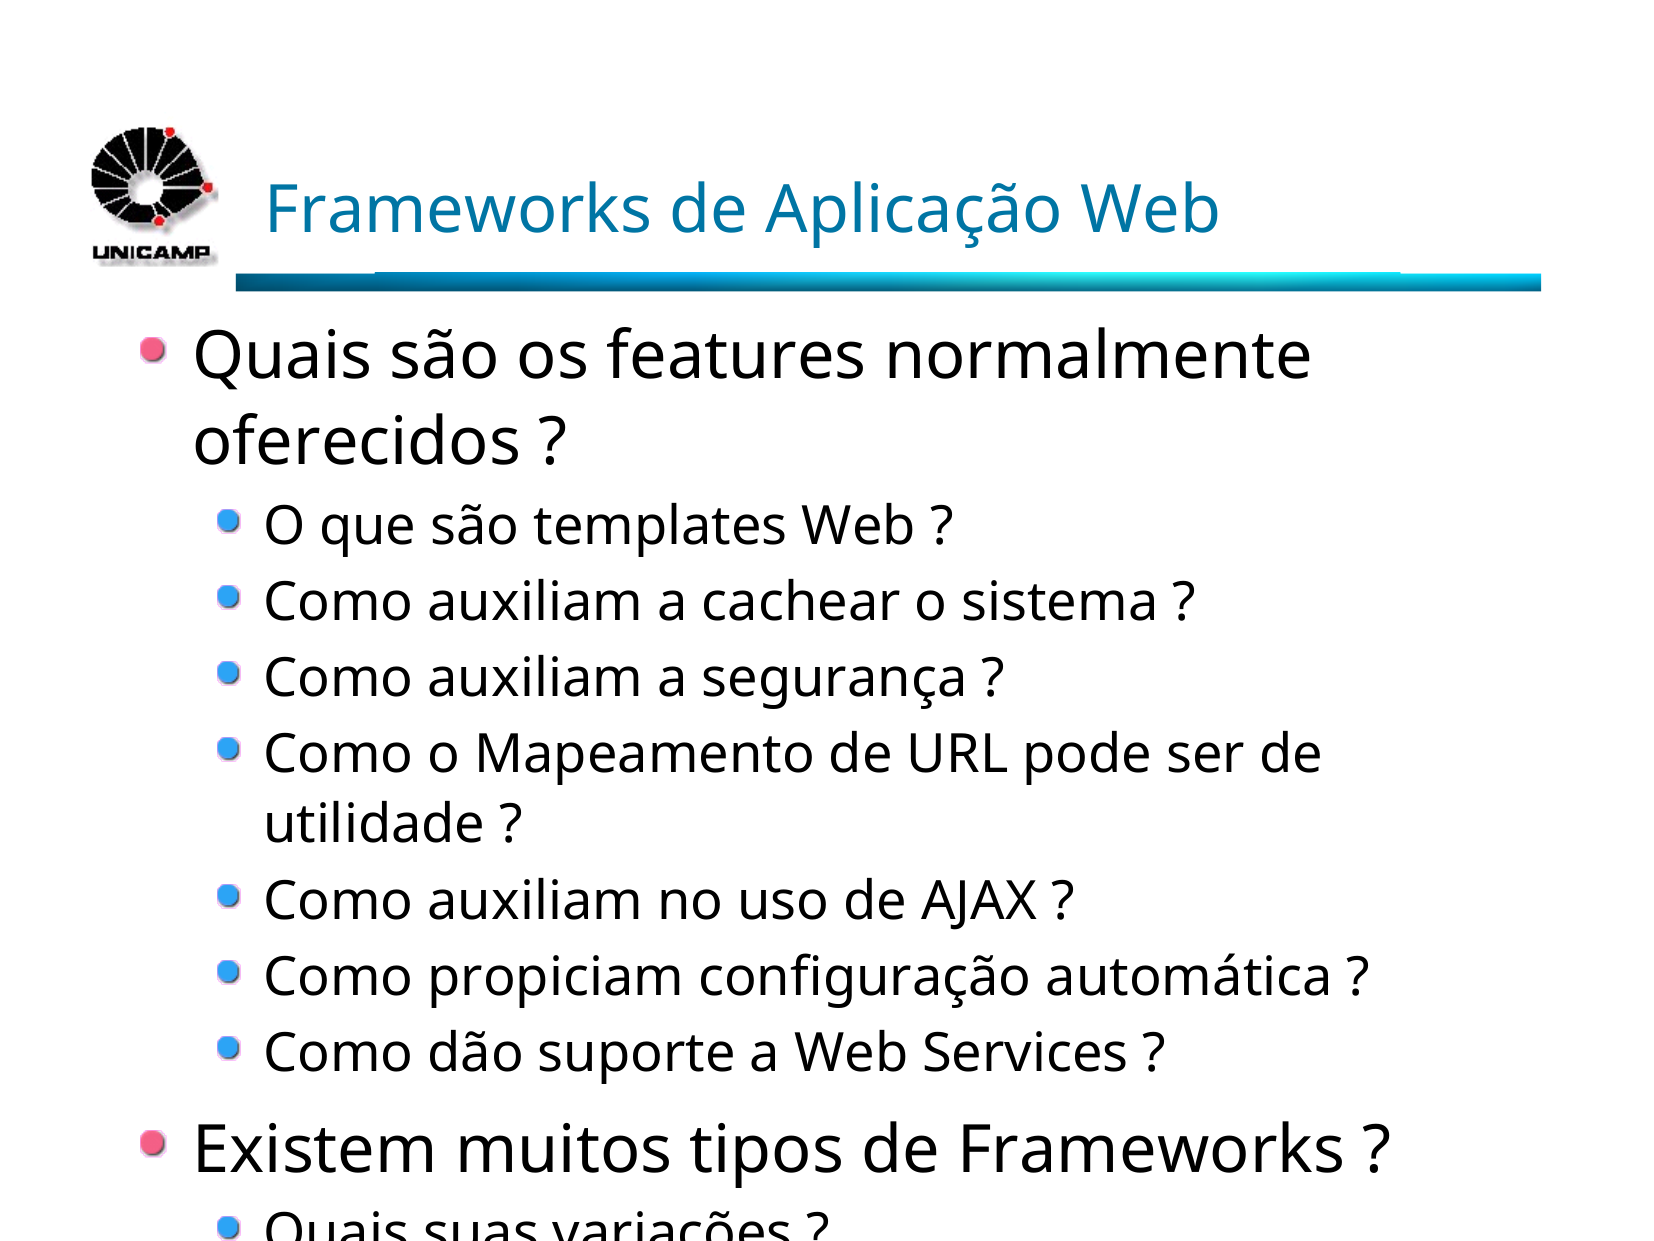

# Frameworks de Aplicação Web
Quais são os features normalmente oferecidos ?
O que são templates Web ?
Como auxiliam a cachear o sistema ?
Como auxiliam a segurança ?
Como o Mapeamento de URL pode ser de utilidade ?
Como auxiliam no uso de AJAX ?
Como propiciam configuração automática ?
Como dão suporte a Web Services ?
Existem muitos tipos de Frameworks ?
Quais suas variações ?